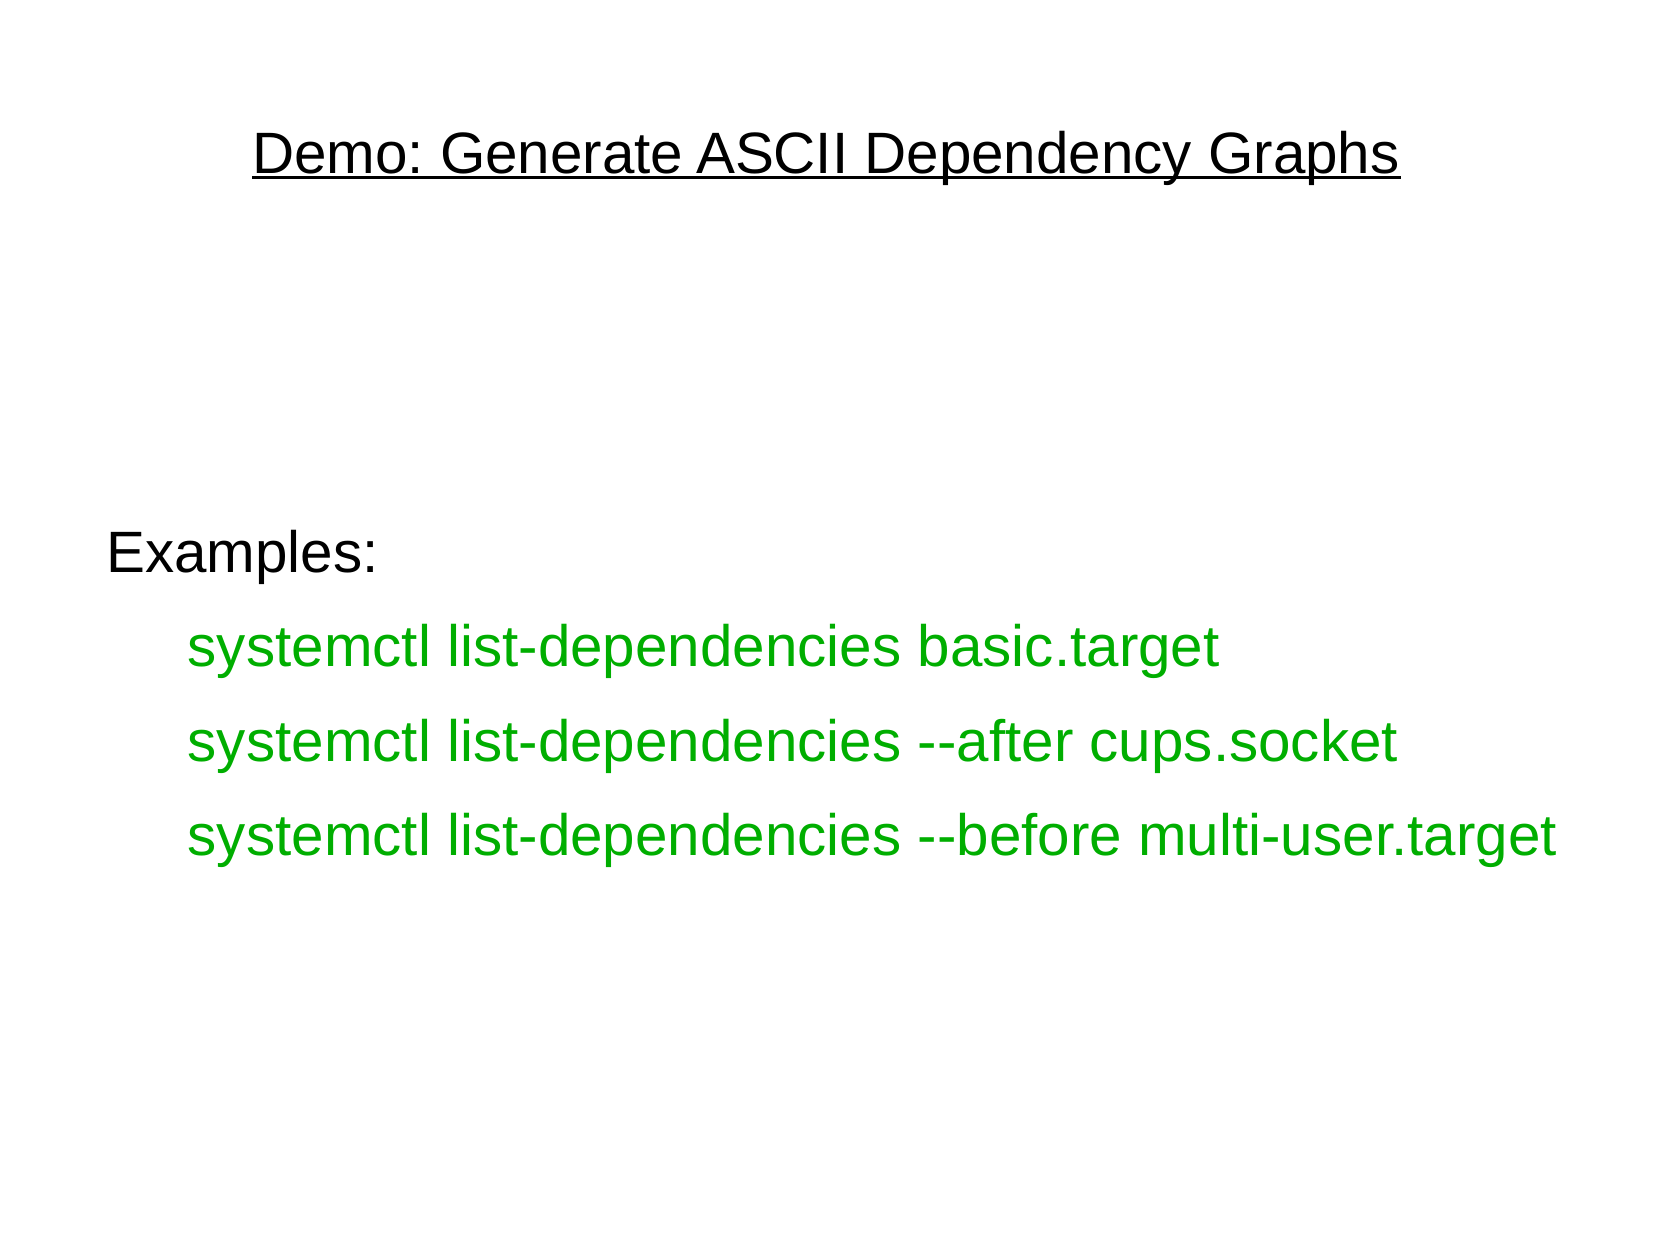

# Demo: Generate ASCII Dependency Graphs
Examples:
 systemctl list-dependencies basic.target
 systemctl list-dependencies --after cups.socket
 systemctl list-dependencies --before multi-user.target